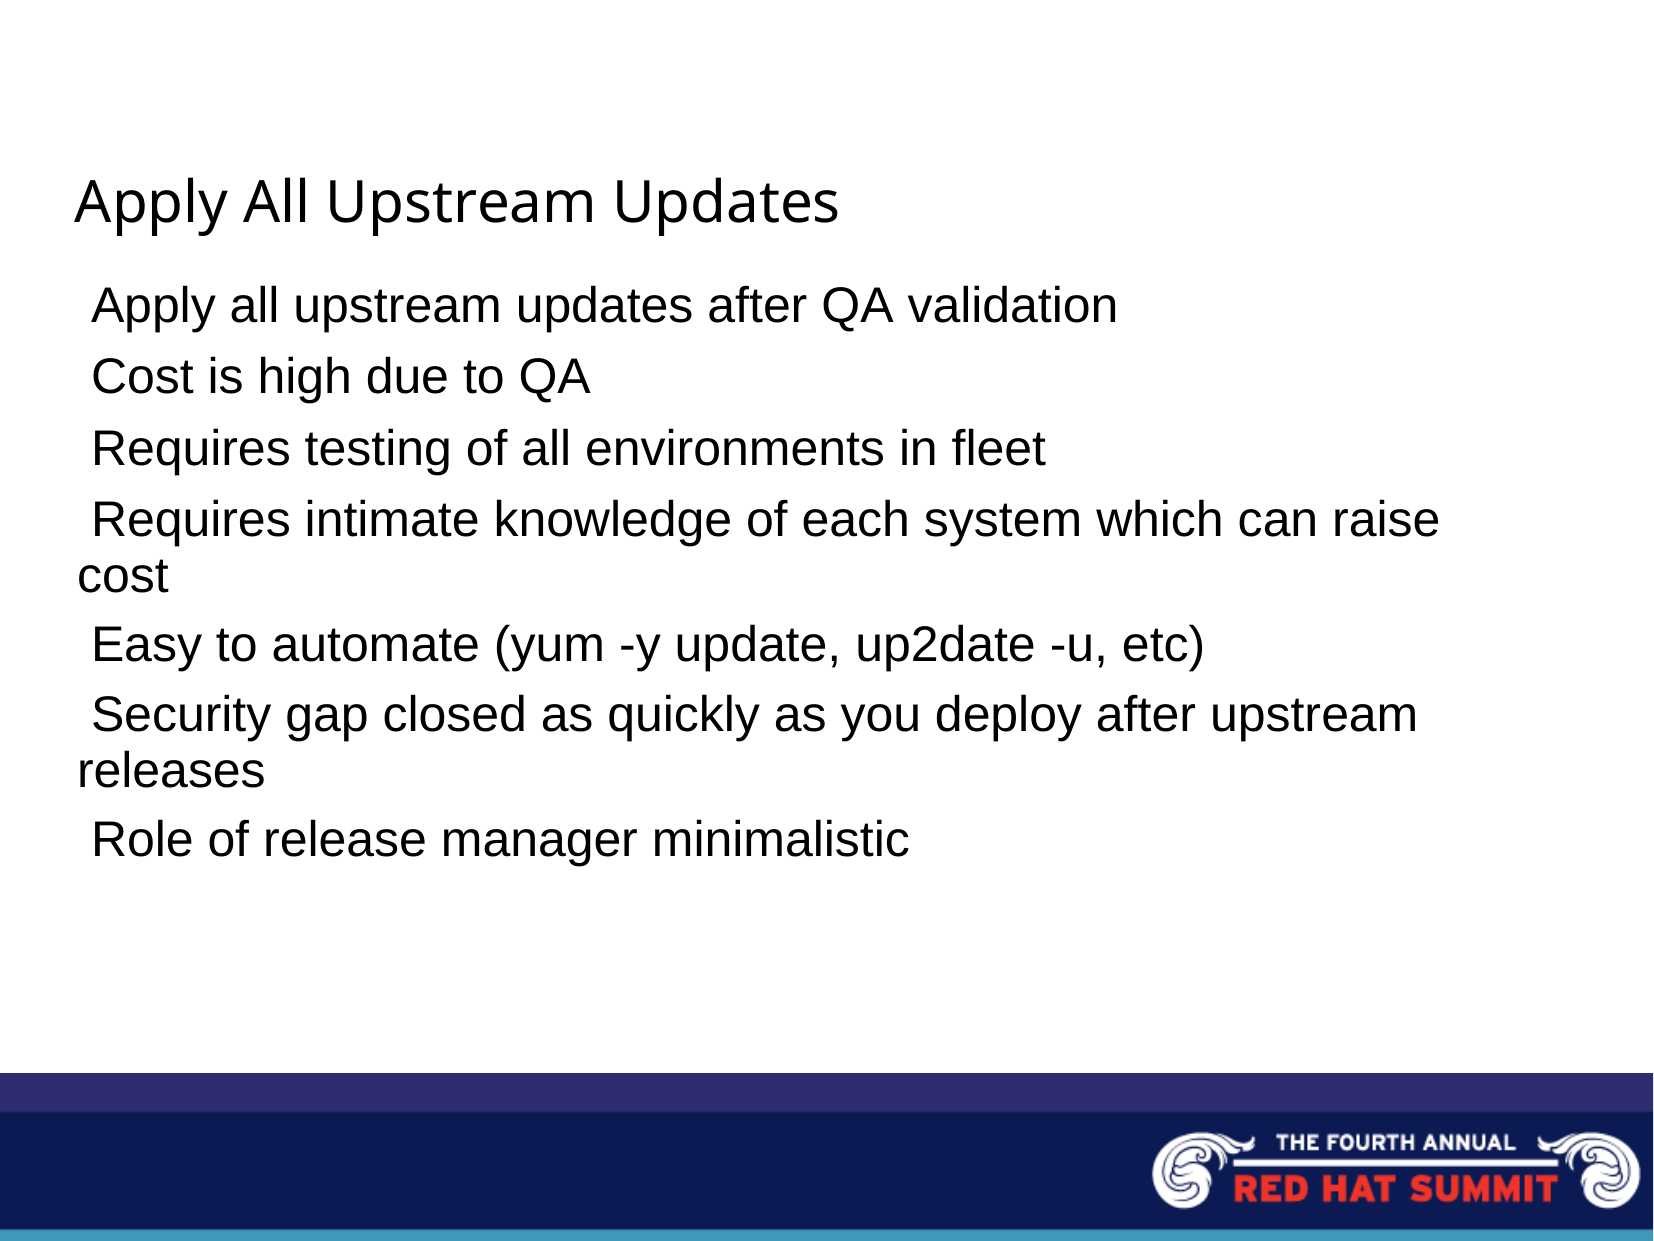

# Apply All Upstream Updates
 Apply all upstream updates after QA validation
 Cost is high due to QA
 Requires testing of all environments in fleet
 Requires intimate knowledge of each system which can raise cost
 Easy to automate (yum -y update, up2date -u, etc)
 Security gap closed as quickly as you deploy after upstream releases
 Role of release manager minimalistic